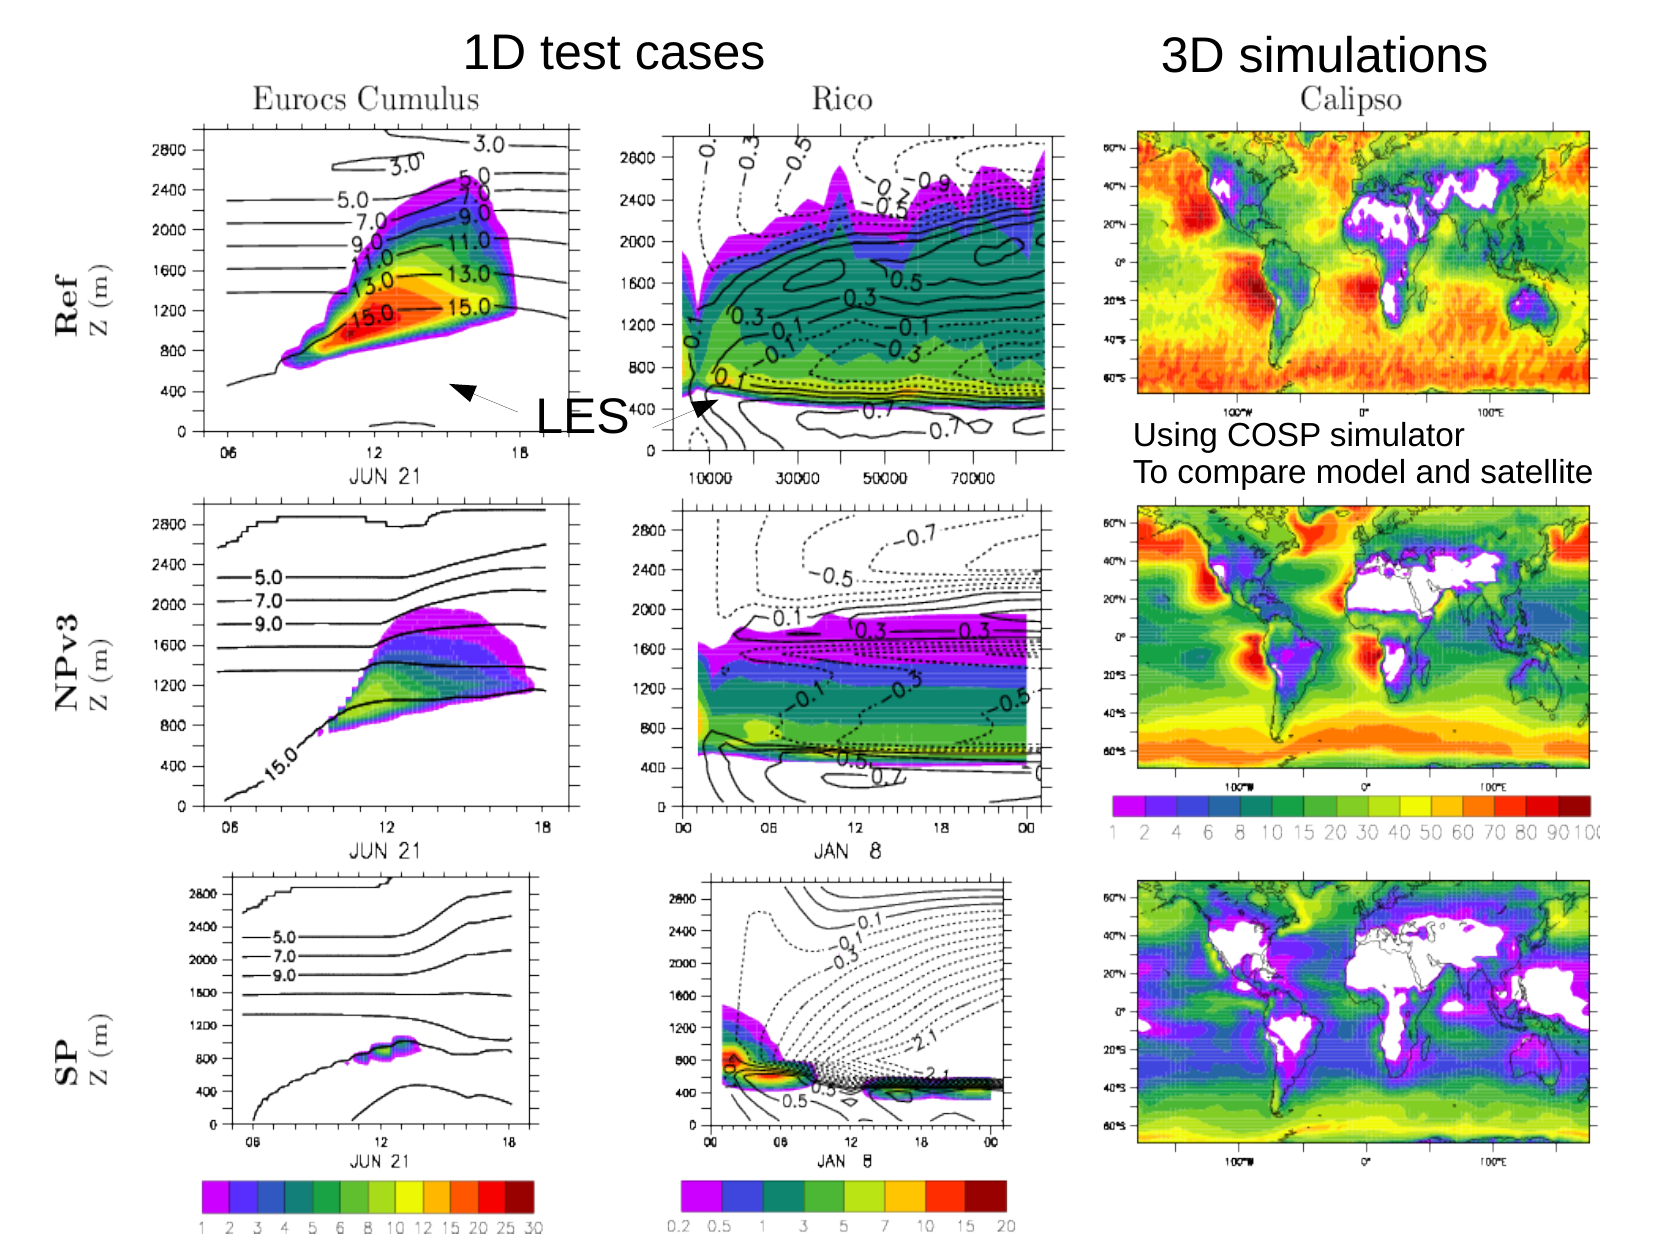

1D test cases
3D simulations
LES
Using COSP simulator
To compare model and satellite